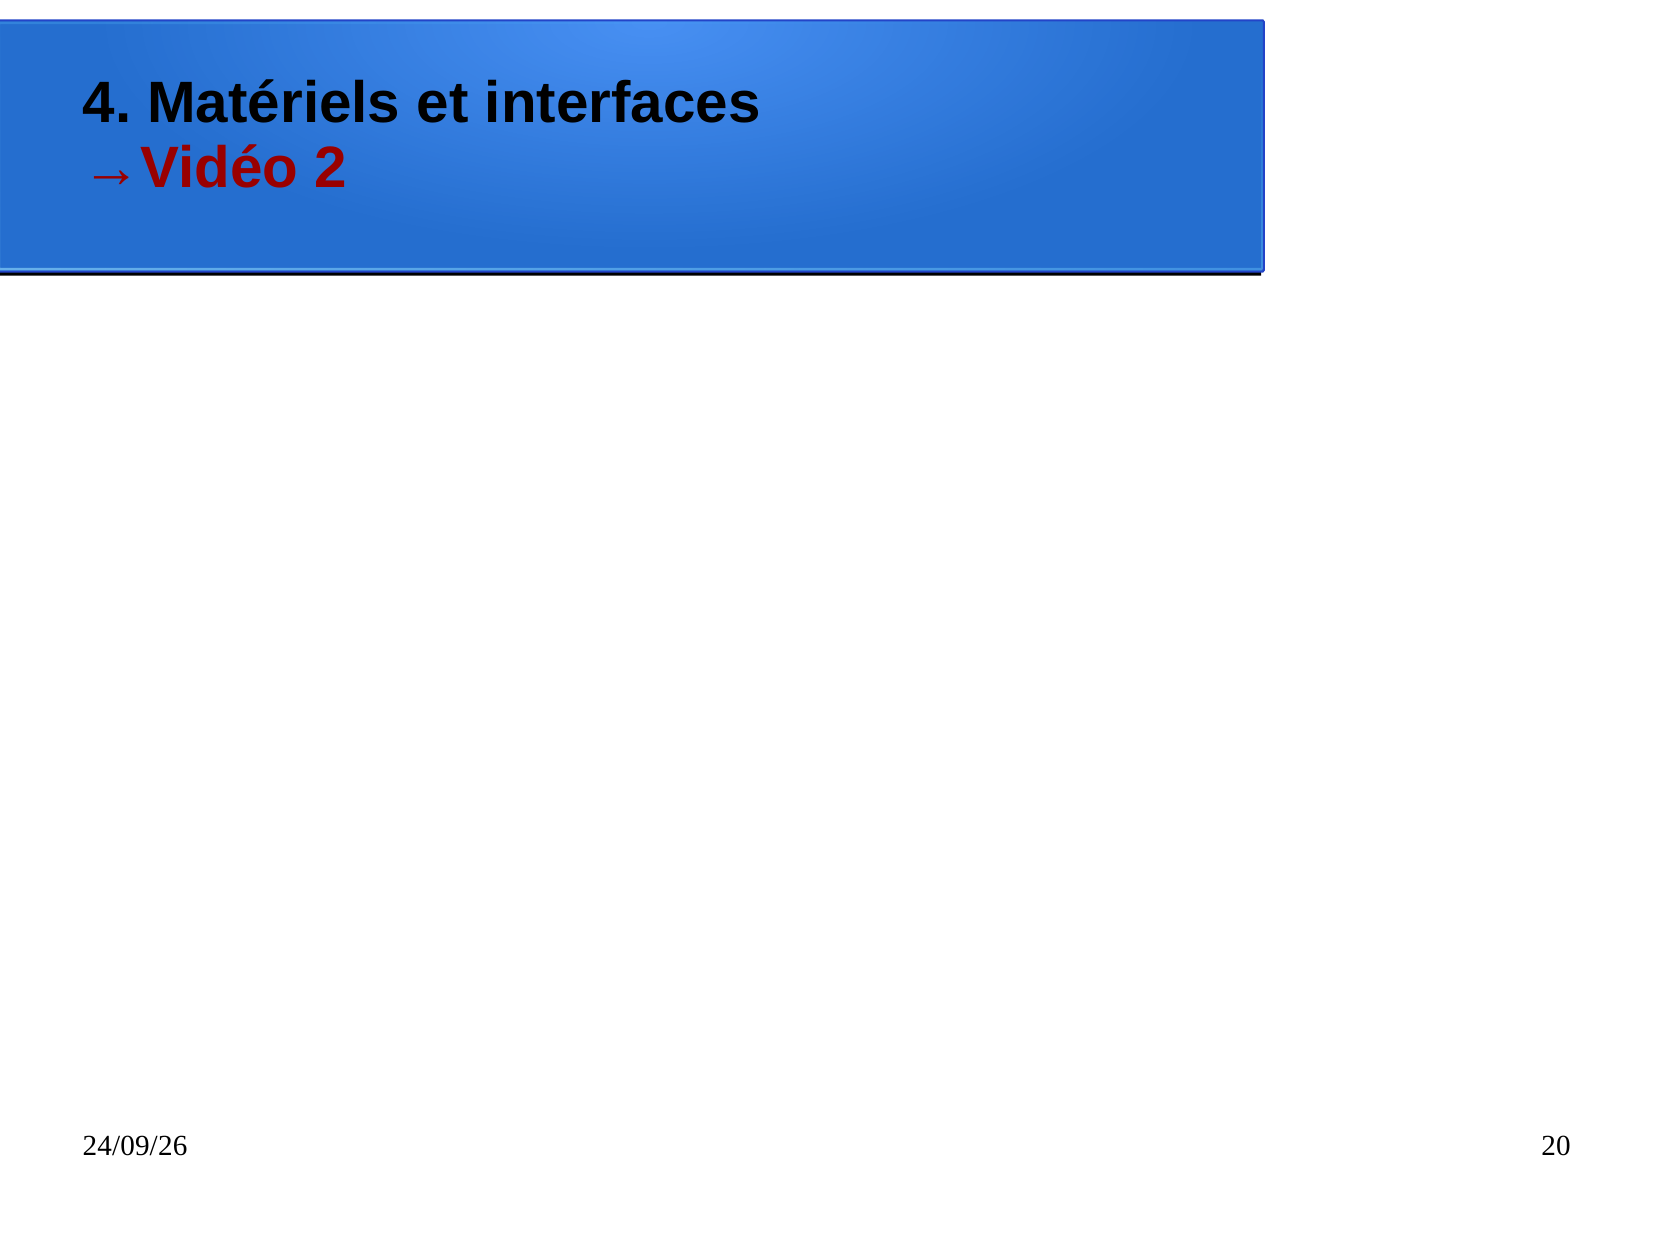

# 4. Matériels et interfaces →Vidéo 2
20